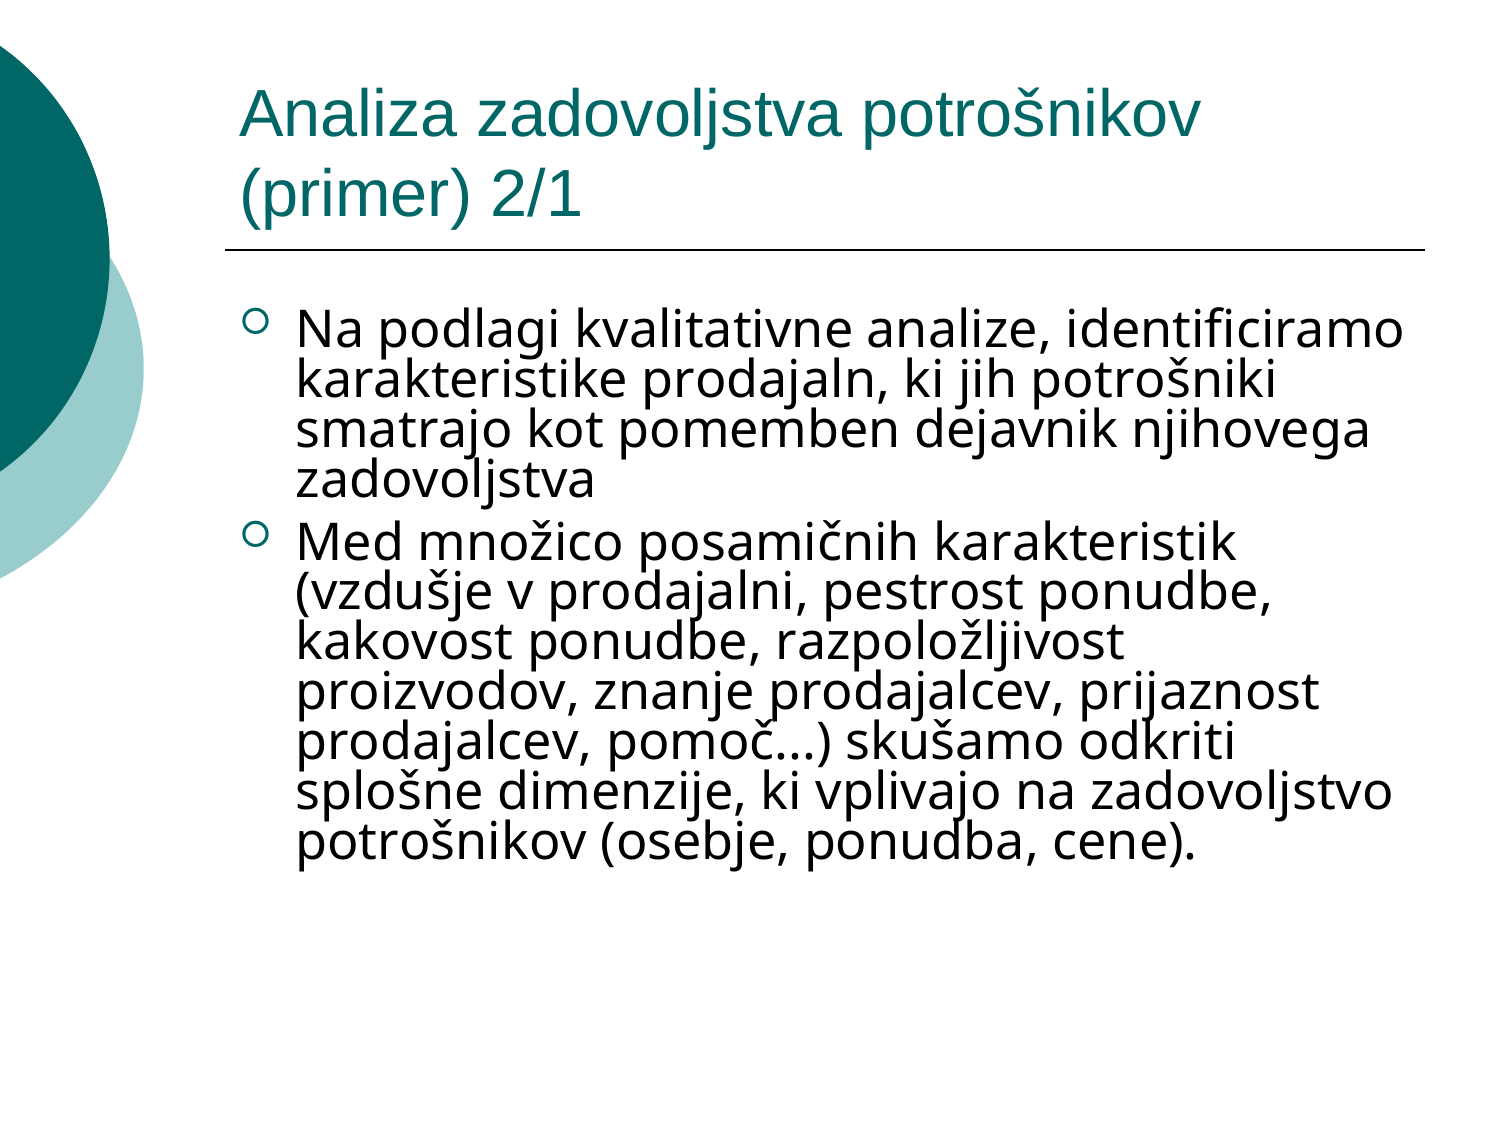

# Analiza zadovoljstva potrošnikov (primer) 2/1
Na podlagi kvalitativne analize, identificiramo karakteristike prodajaln, ki jih potrošniki smatrajo kot pomemben dejavnik njihovega zadovoljstva
Med množico posamičnih karakteristik (vzdušje v prodajalni, pestrost ponudbe, kakovost ponudbe, razpoložljivost proizvodov, znanje prodajalcev, prijaznost prodajalcev, pomoč...) skušamo odkriti splošne dimenzije, ki vplivajo na zadovoljstvo potrošnikov (osebje, ponudba, cene).